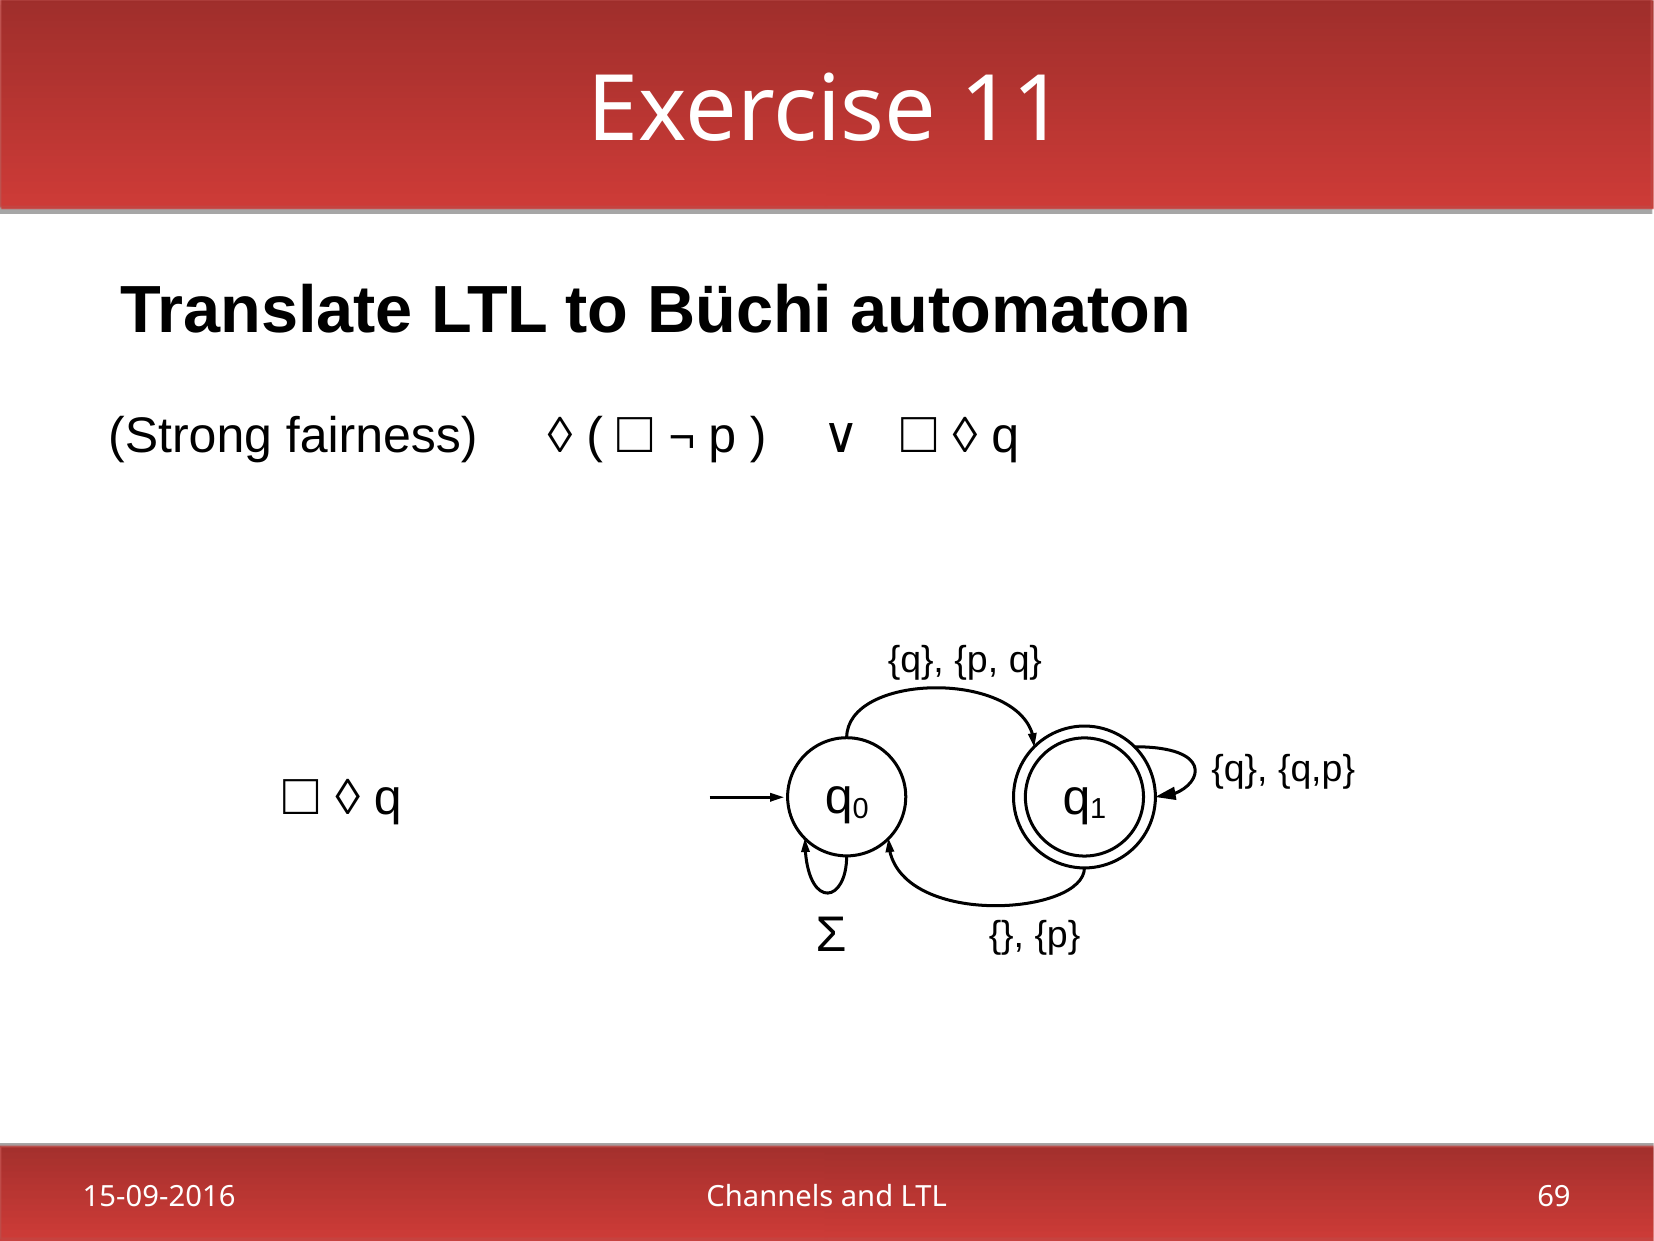

# Exercise 11
Translate LTL to Büchi automaton
(Strong fairness) ◊ ( □ ¬ p ) ∨ □ ◊ q
{q}, {p, q}
q0
q1
{q}, {q,p}
□ ◊ q
Σ
{}, {p}
15-09-2016
Channels and LTL
69